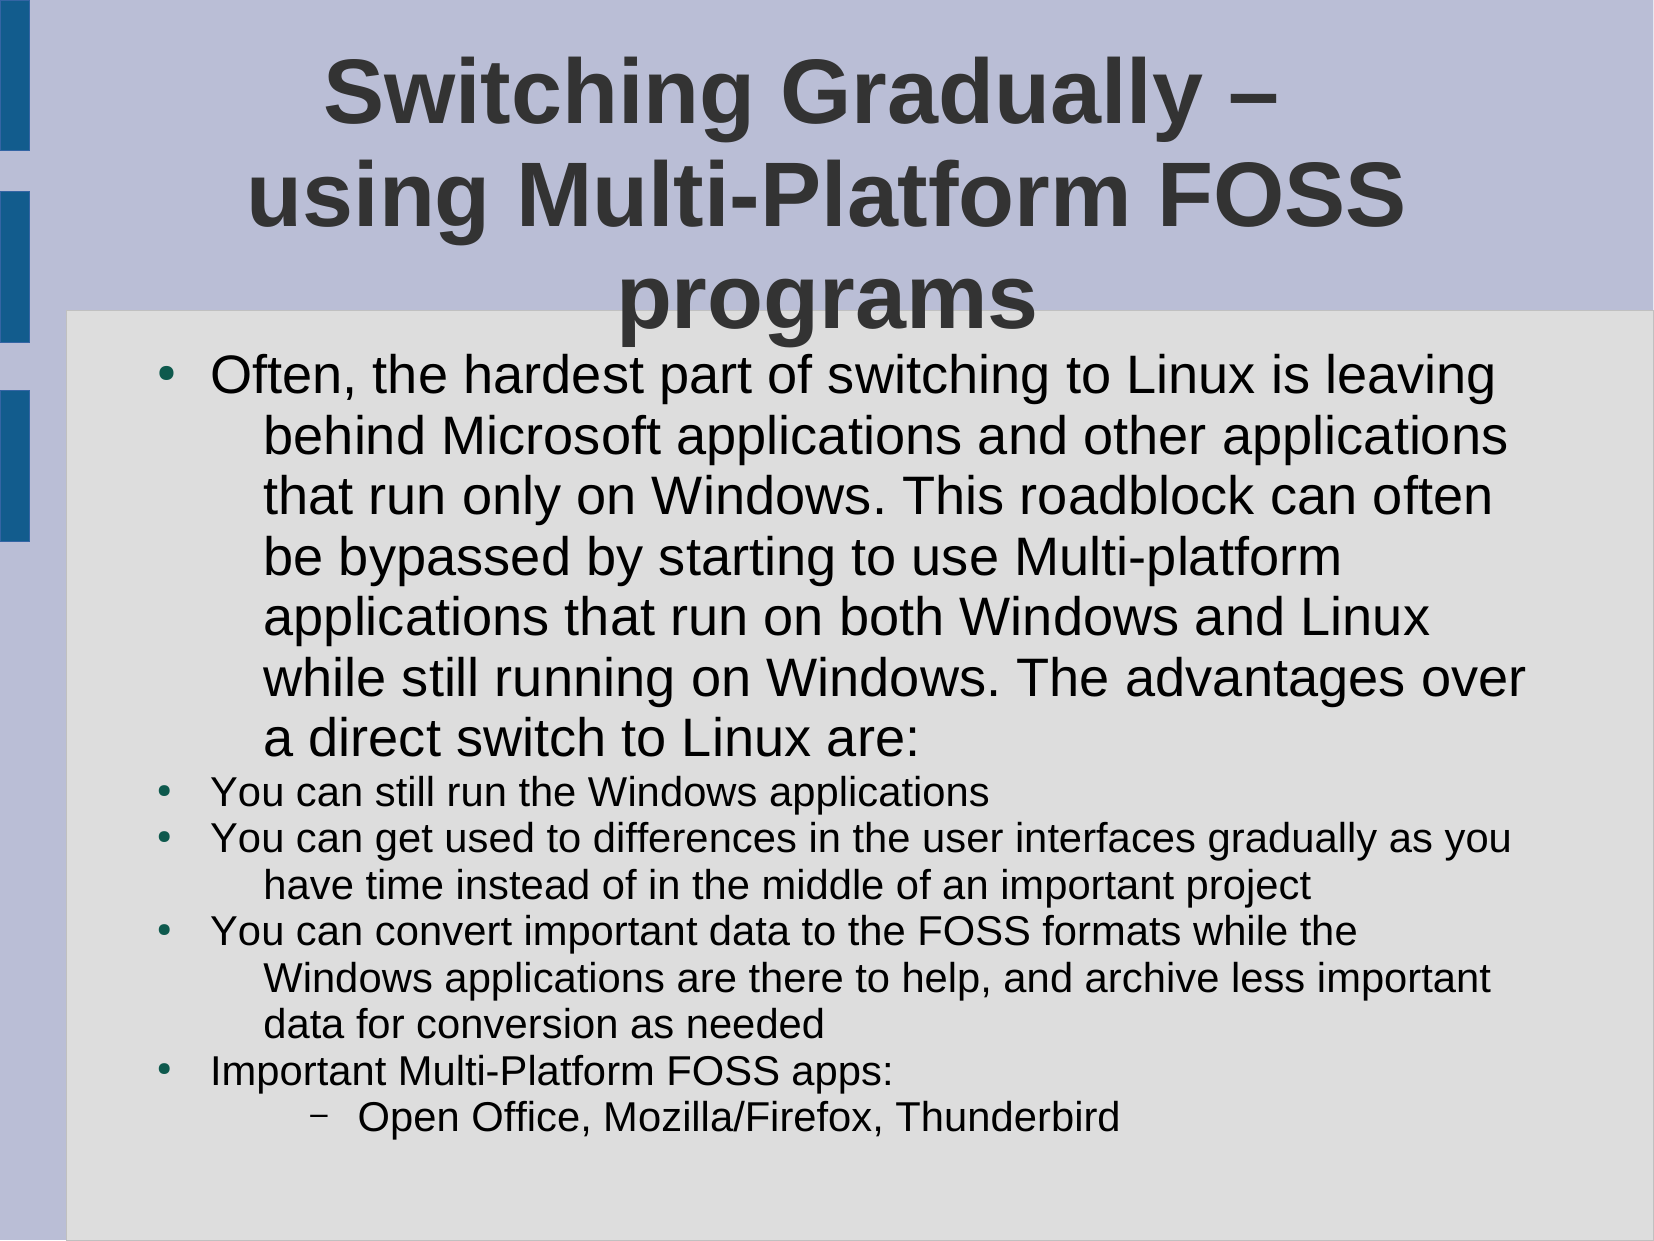

# Switching Gradually – using Multi-Platform FOSS programs
Often, the hardest part of switching to Linux is leaving behind Microsoft applications and other applications that run only on Windows. This roadblock can often be bypassed by starting to use Multi-platform applications that run on both Windows and Linux while still running on Windows. The advantages over a direct switch to Linux are:
You can still run the Windows applications
You can get used to differences in the user interfaces gradually as you have time instead of in the middle of an important project
You can convert important data to the FOSS formats while the Windows applications are there to help, and archive less important data for conversion as needed
Important Multi-Platform FOSS apps:
Open Office, Mozilla/Firefox, Thunderbird